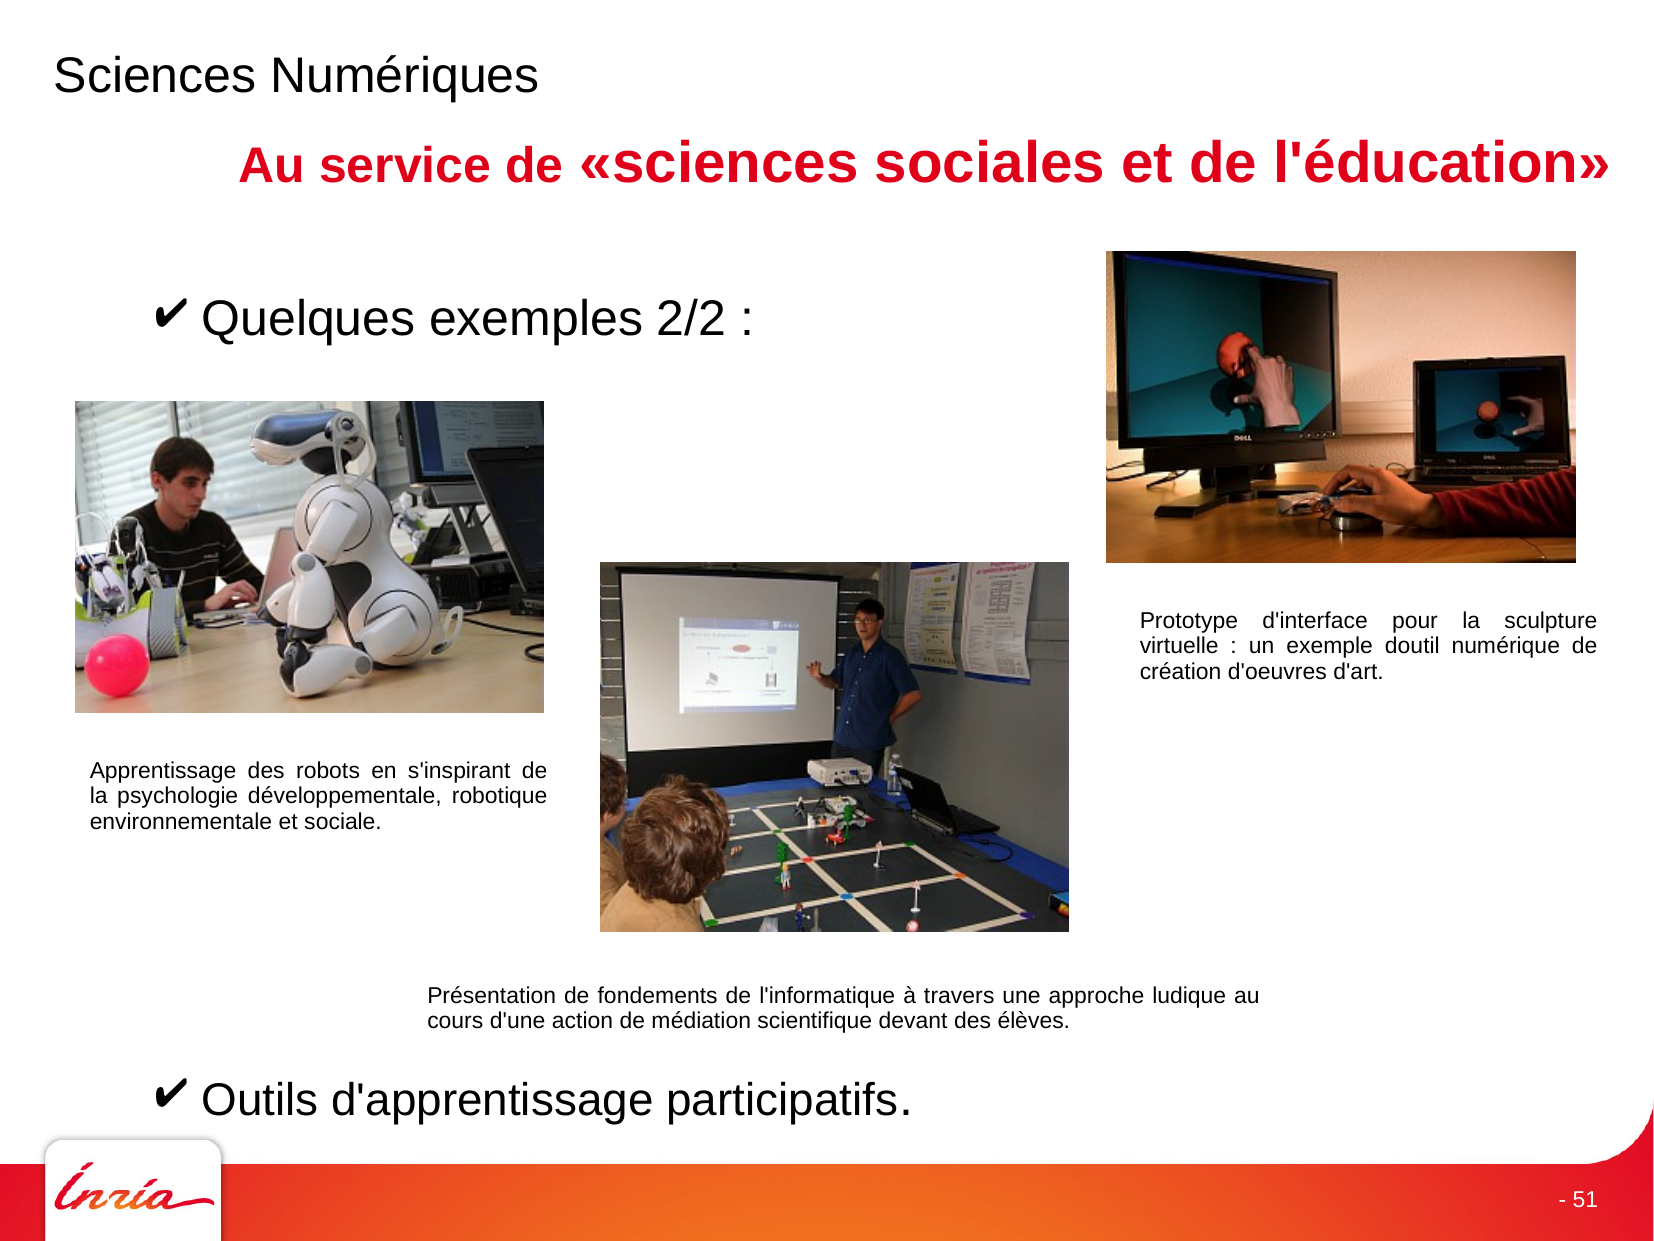

Sciences Numériques
# Au service de «sciences sociales et de l'éducation»
 Quelques exemples 2/2 :
 Outils d'apprentissage participatifs.
Prototype d'interface pour la sculpture virtuelle : un exemple doutil numérique de création d'oeuvres d'art.
Apprentissage des robots en s'inspirant de la psychologie développementale, robotique environnementale et sociale.
Présentation de fondements de l'informatique à travers une approche ludique au cours d'une action de médiation scientifique devant des élèves.